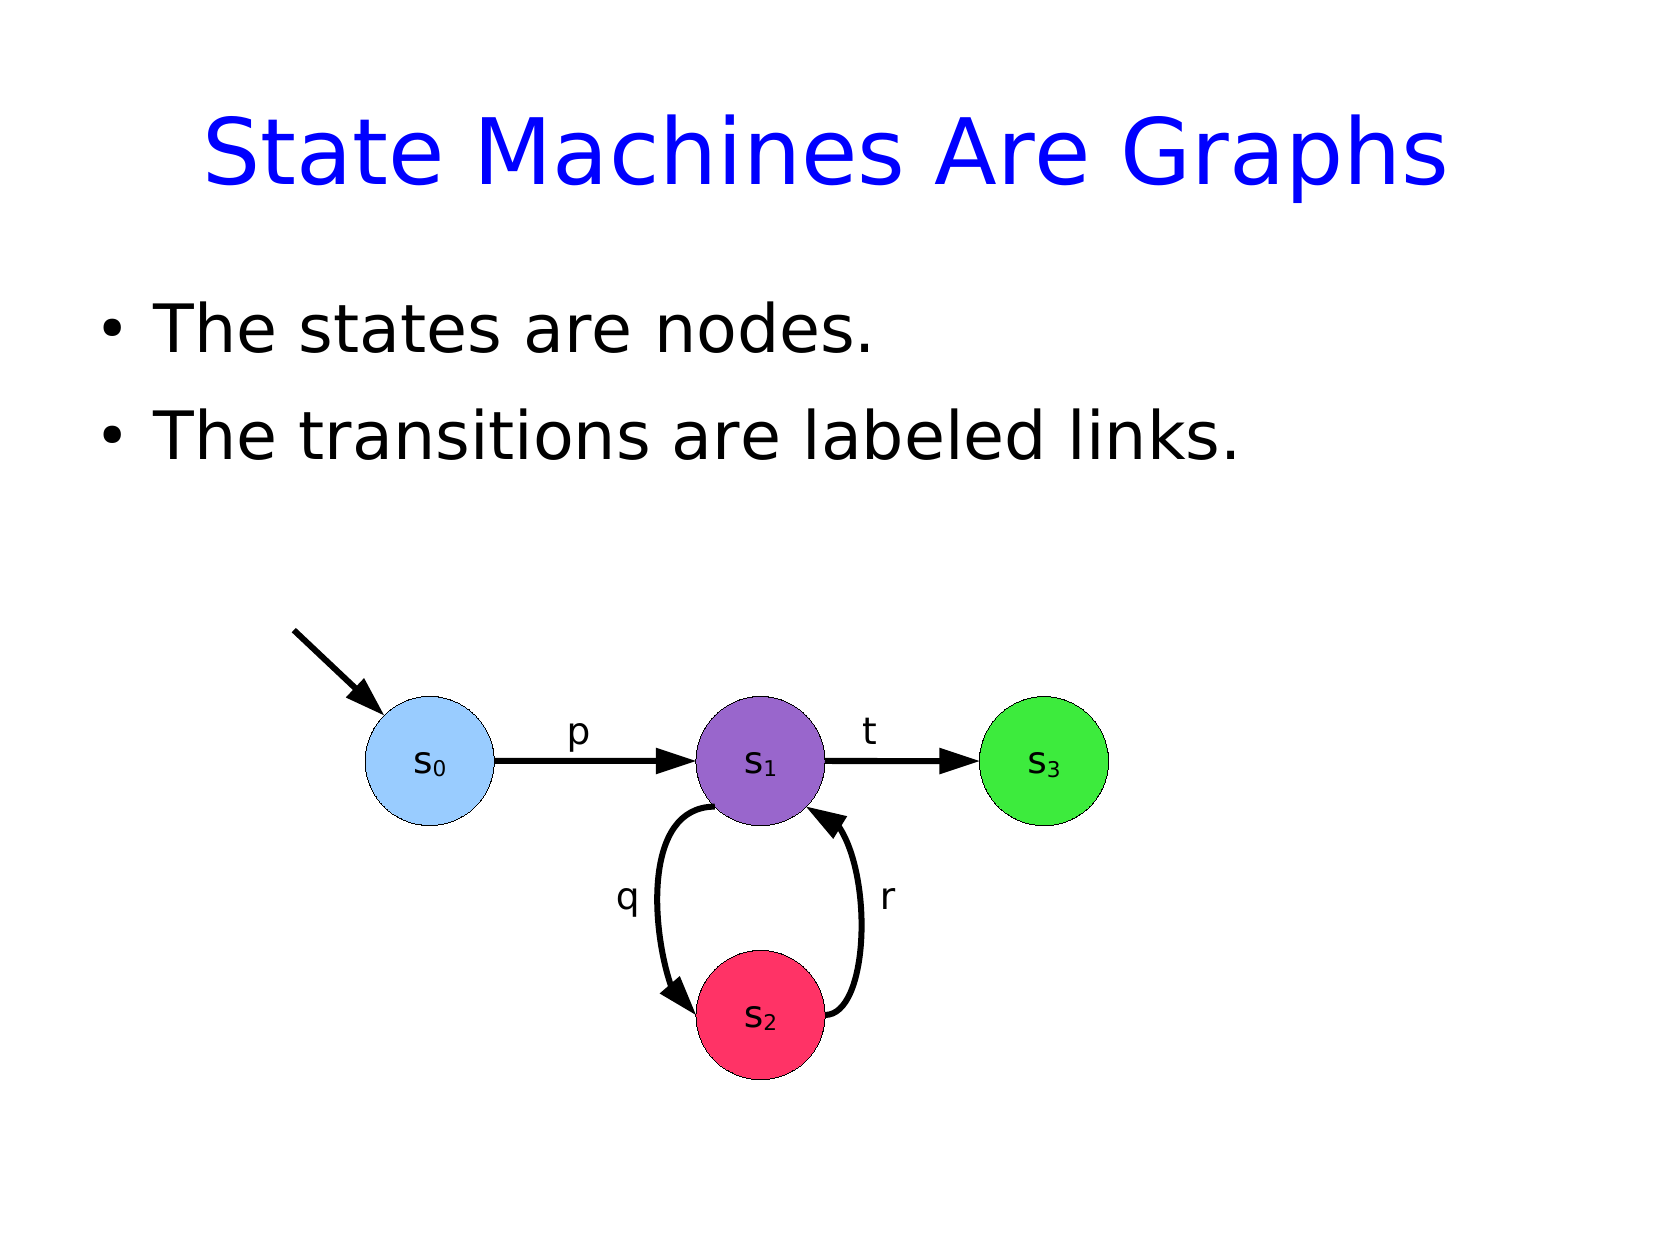

# State Machines Are Graphs
The states are nodes.
The transitions are labeled links.
s0
s1
s3
p
t
q
r
s2